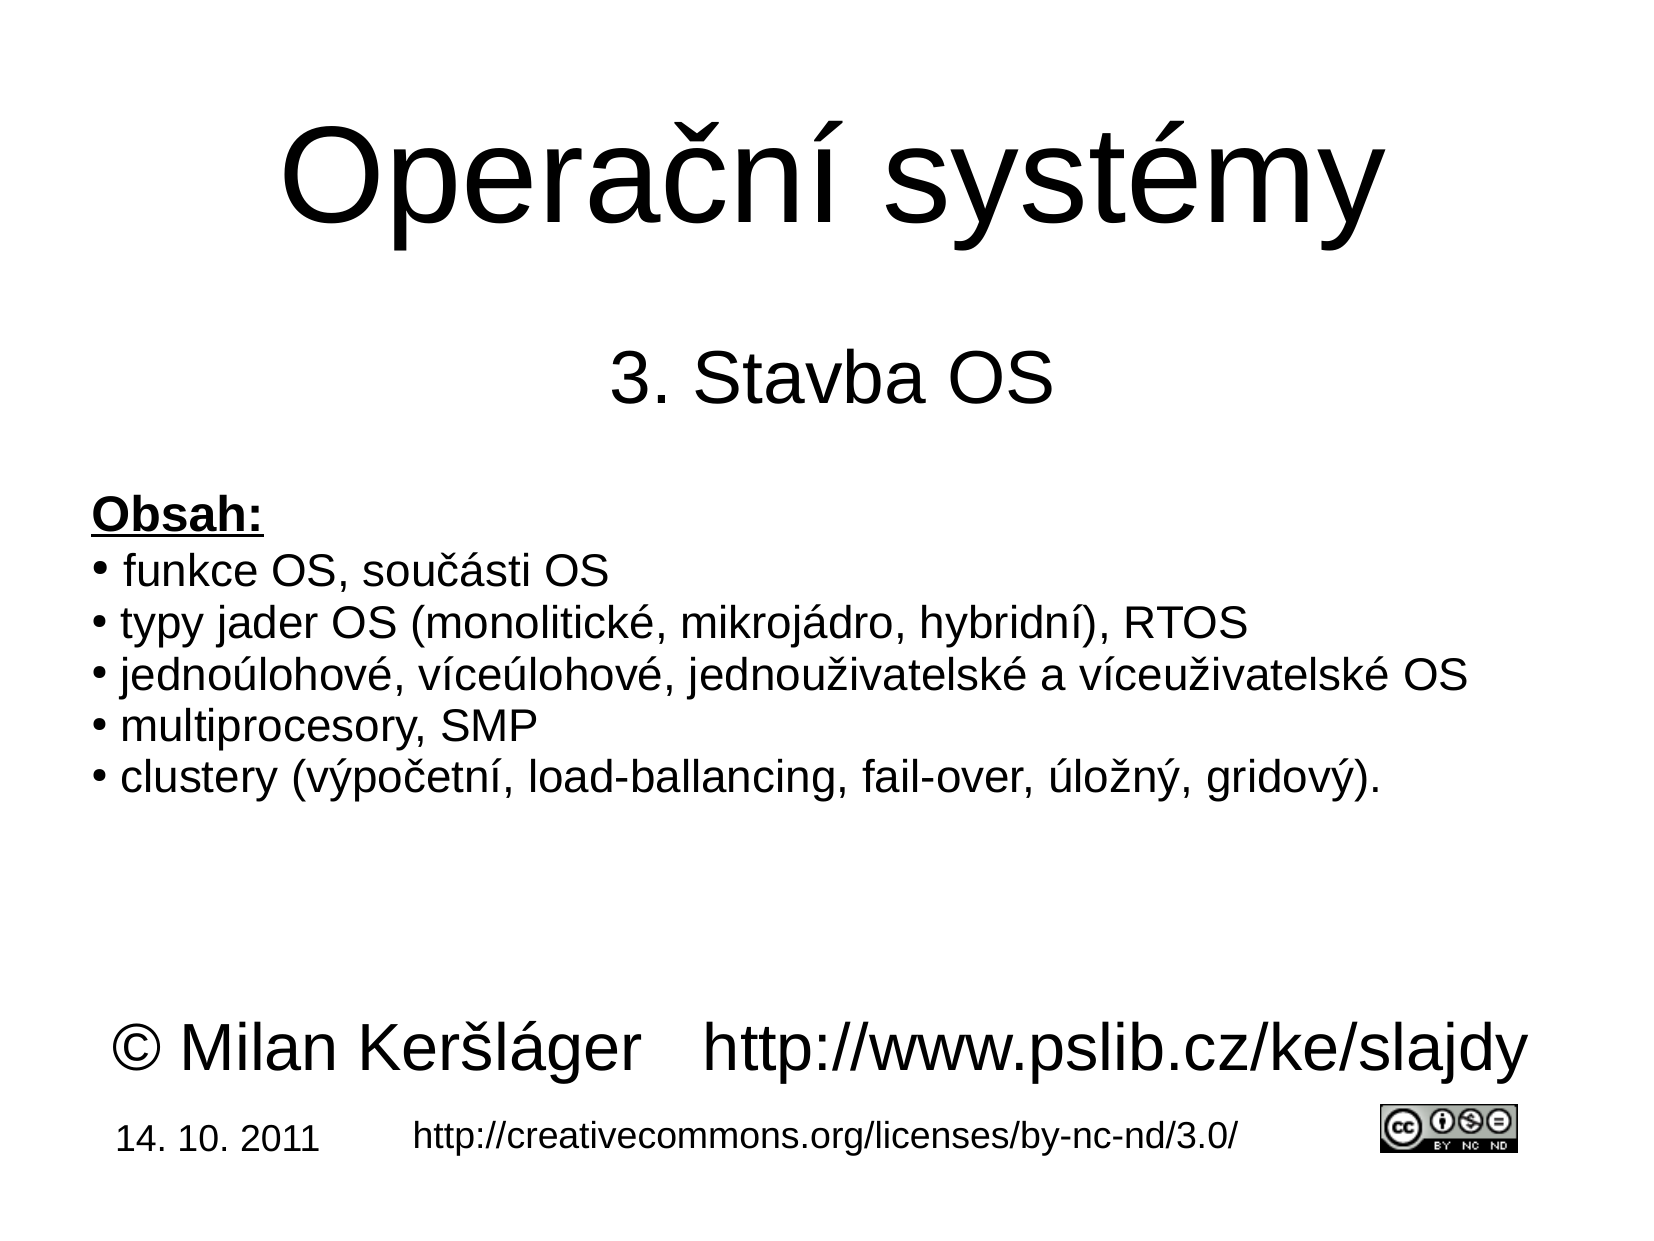

# Operační systémy 3. Stavba OS
Obsah:
 funkce OS, součásti OS
 typy jader OS (monolitické, mikrojádro, hybridní), RTOS
 jednoúlohové, víceúlohové, jednouživatelské a víceuživatelské OS
 multiprocesory, SMP
 clustery (výpočetní, load-ballancing, fail-over, úložný, gridový).
© Milan Keršláger	http://www.pslib.cz/ke/slajdy
http://creativecommons.org/licenses/by-nc-nd/3.0/
14. 10. 2011